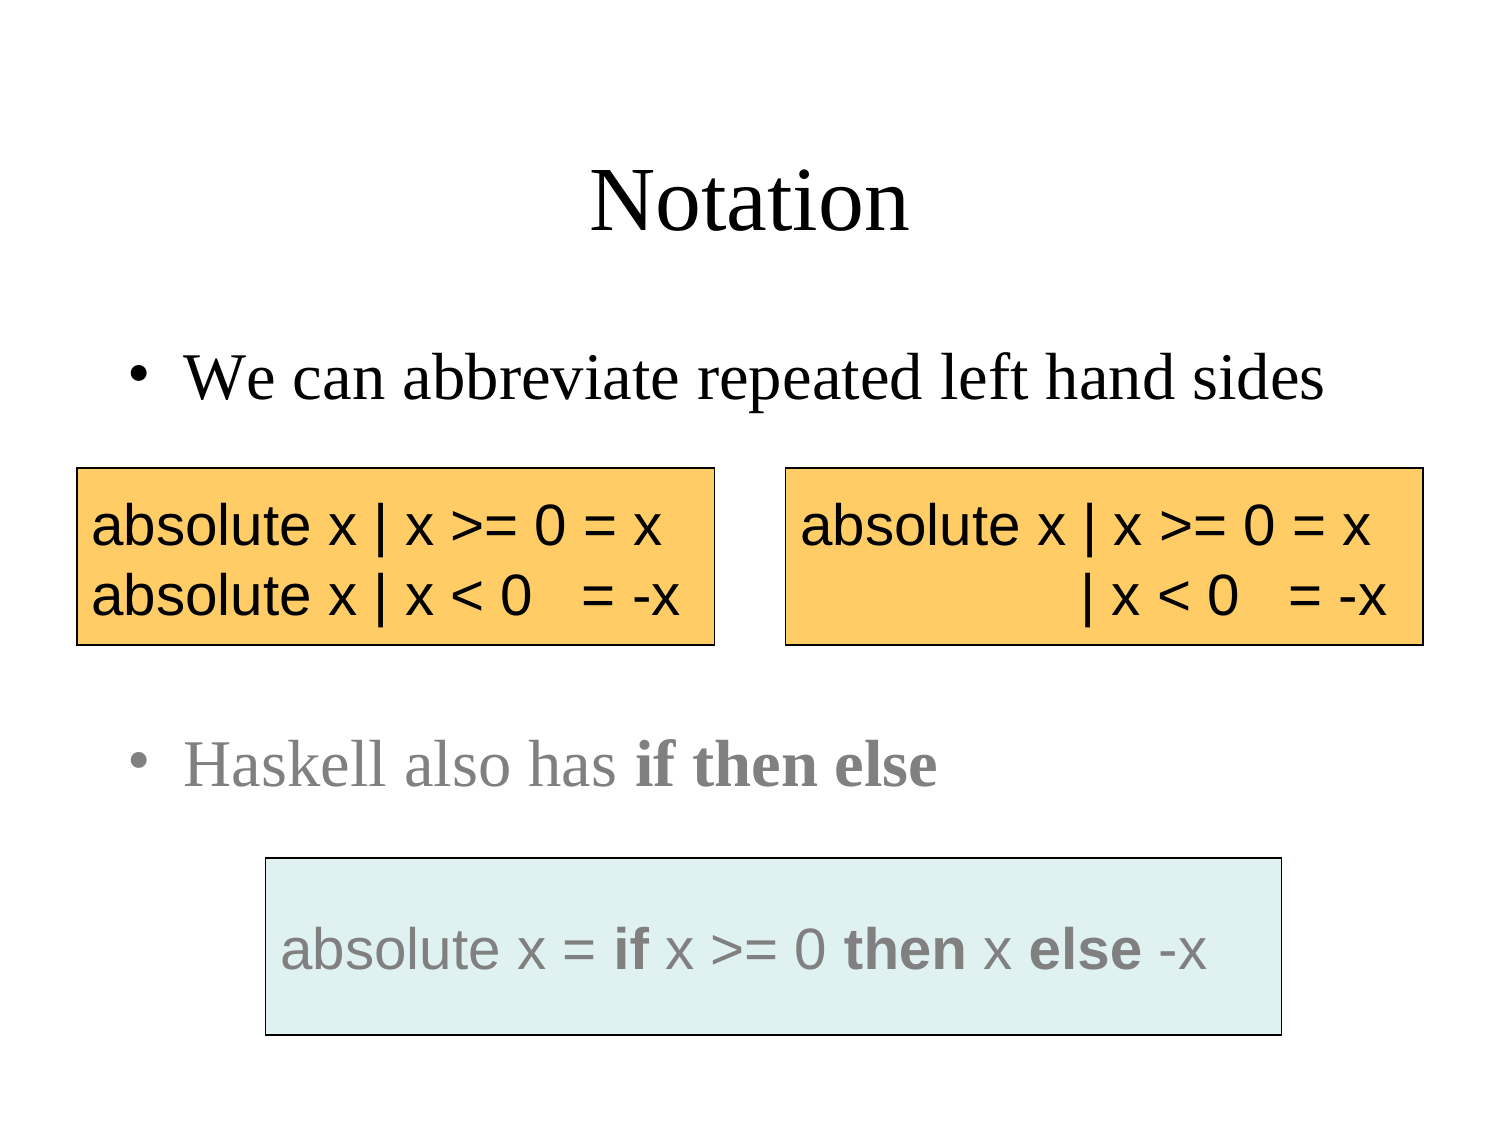

# Notation
We can abbreviate repeated left hand sides
Haskell also has if then else
absolute x | x >= 0 = x
absolute x | x < 0 = -x
absolute x | x >= 0 = x
	 | x < 0 = -x
absolute x = if x >= 0 then x else -x